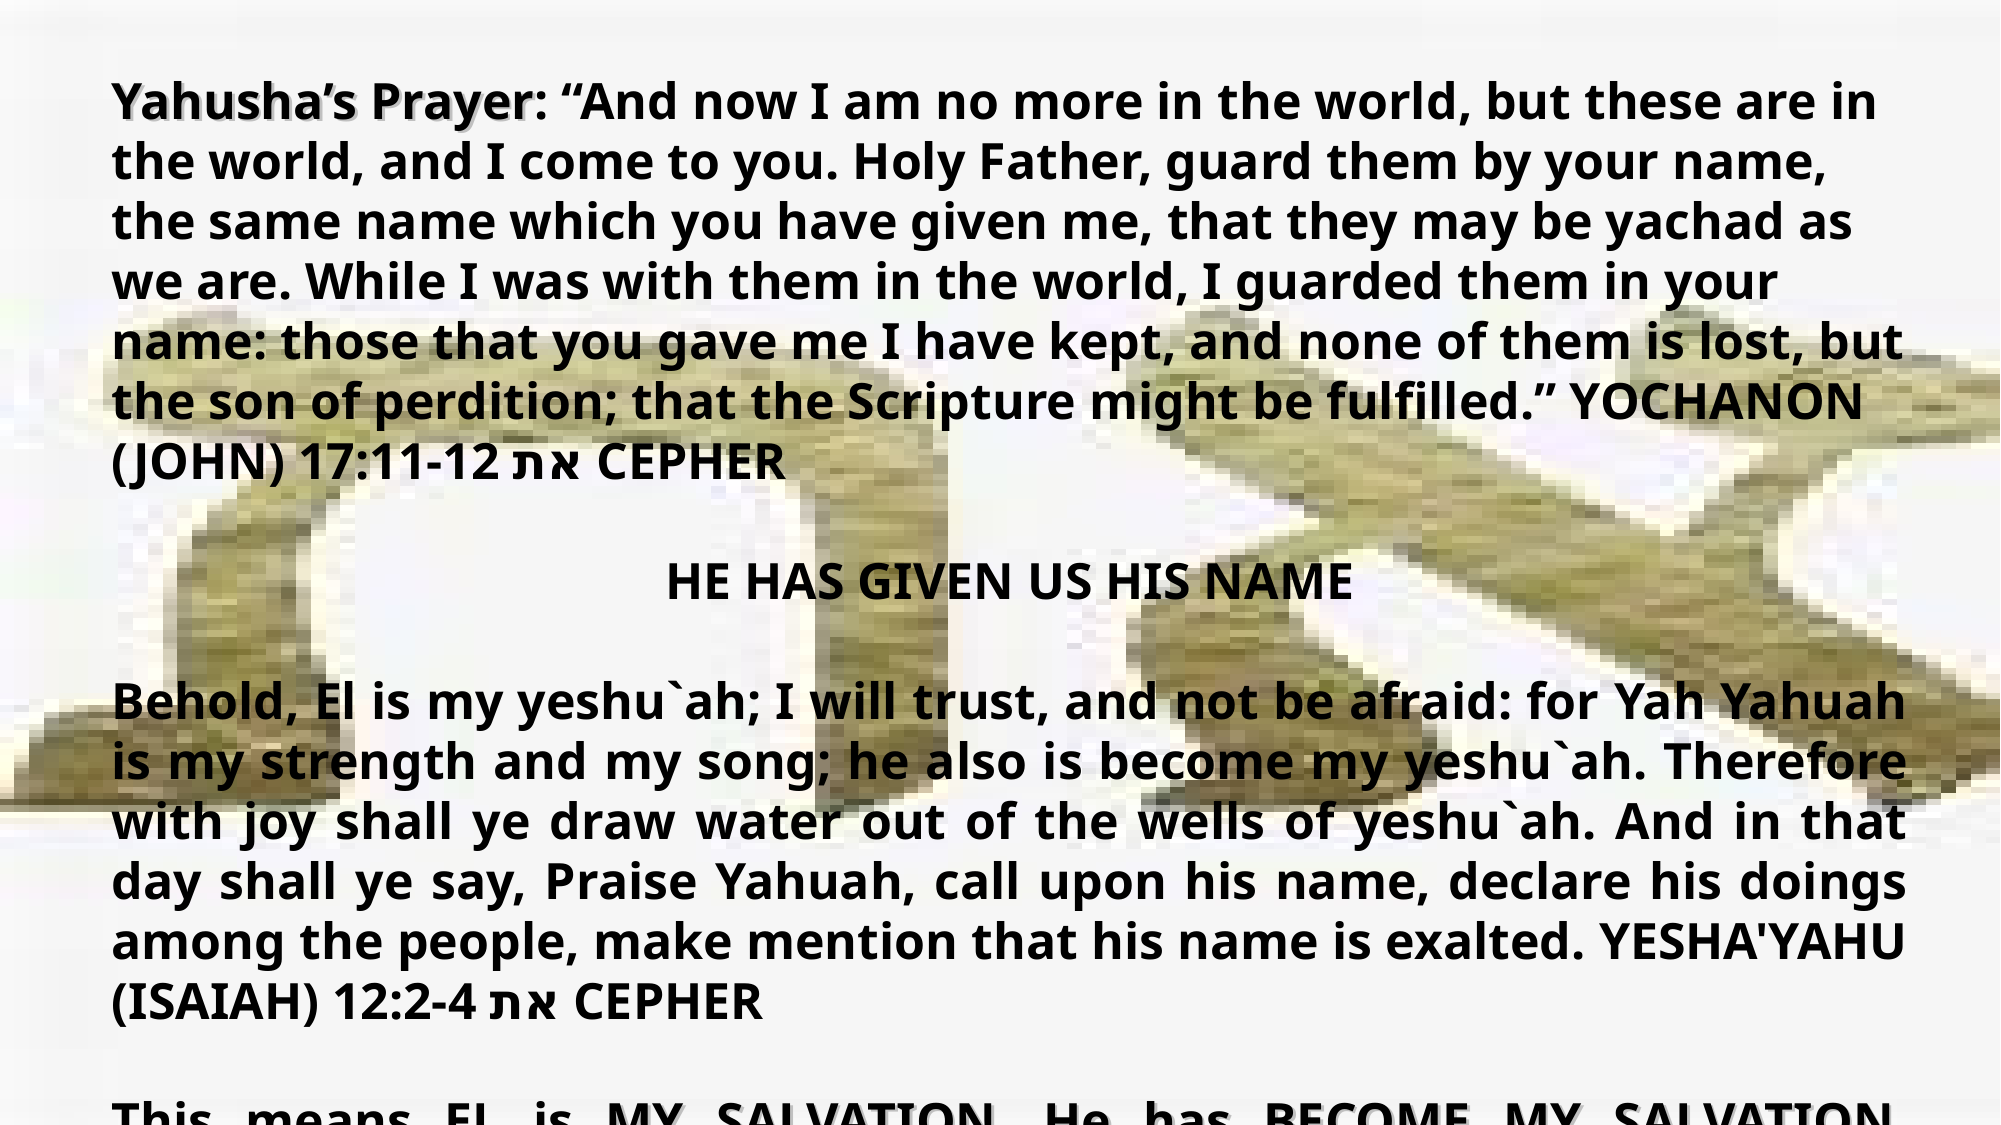

Yahusha’s Prayer: “And now I am no more in the world, but these are in the world, and I come to you. Holy Father, guard them by your name, the same name which you have given me, that they may be yachad as we are. While I was with them in the world, I guarded them in your name: those that you gave me I have kept, and none of them is lost, but the son of perdition; that the Scripture might be fulfilled.” YOCHANON (JOHN) 17:11-12 את CEPHER
HE HAS GIVEN US HIS NAME
Behold, El is my yeshu`ah; I will trust, and not be afraid: for Yah Yahuah is my strength and my song; he also is become my yeshu`ah. Therefore with joy shall ye draw water out of the wells of yeshu`ah. And in that day shall ye say, Praise Yahuah, call upon his name, declare his doings among the people, make mention that his name is exalted. YESHA'YAHU (ISAIAH) 12:2-4 את CEPHER
This means EL is MY SALVATION. He has BECOME MY SALVATION. YAHUSHA